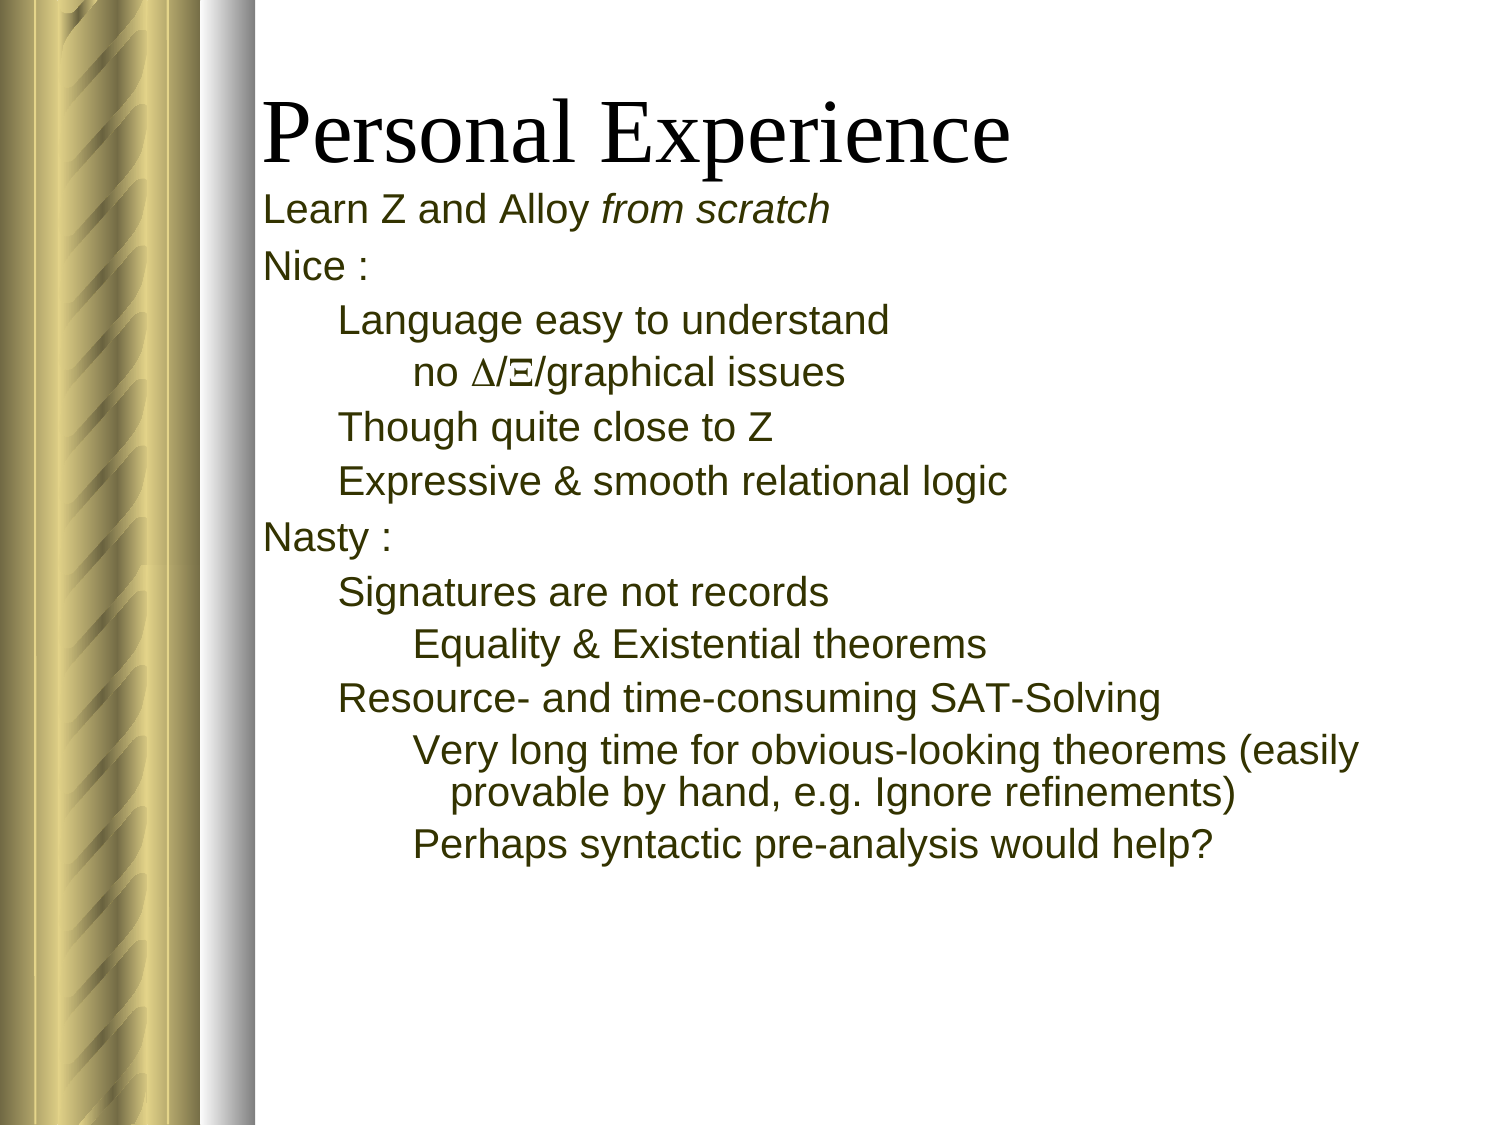

# Personal Experience
Learn Z and Alloy from scratch
Nice :
Language easy to understand
no //graphical issues
Though quite close to Z
Expressive & smooth relational logic
Nasty :
Signatures are not records
Equality & Existential theorems
Resource- and time-consuming SAT-Solving
Very long time for obvious-looking theorems (easily provable by hand, e.g. Ignore refinements)
Perhaps syntactic pre-analysis would help?